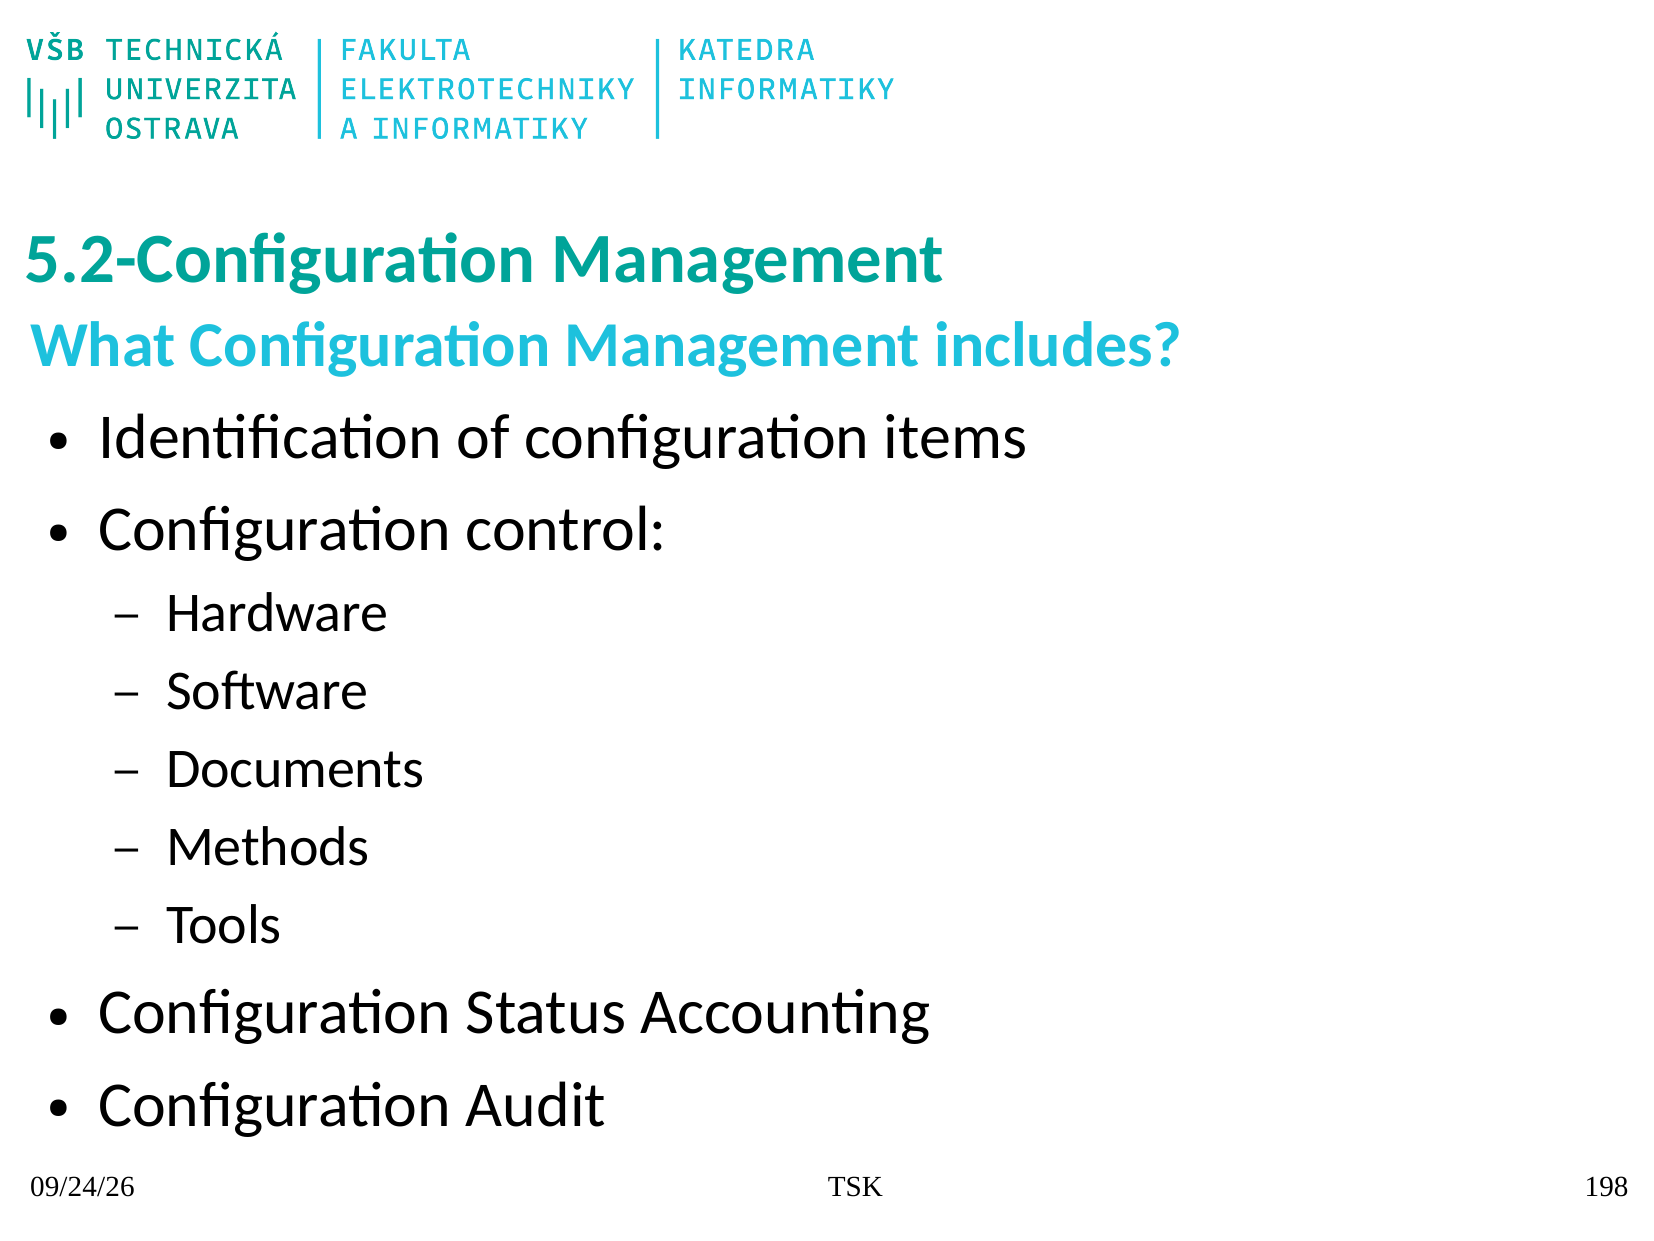

# 5.2-Configuration Management
What Configuration Management includes?
Identification of configuration items
Configuration control:
Hardware
Software
Documents
Methods
Tools
Configuration Status Accounting
Configuration Audit
TSK
198